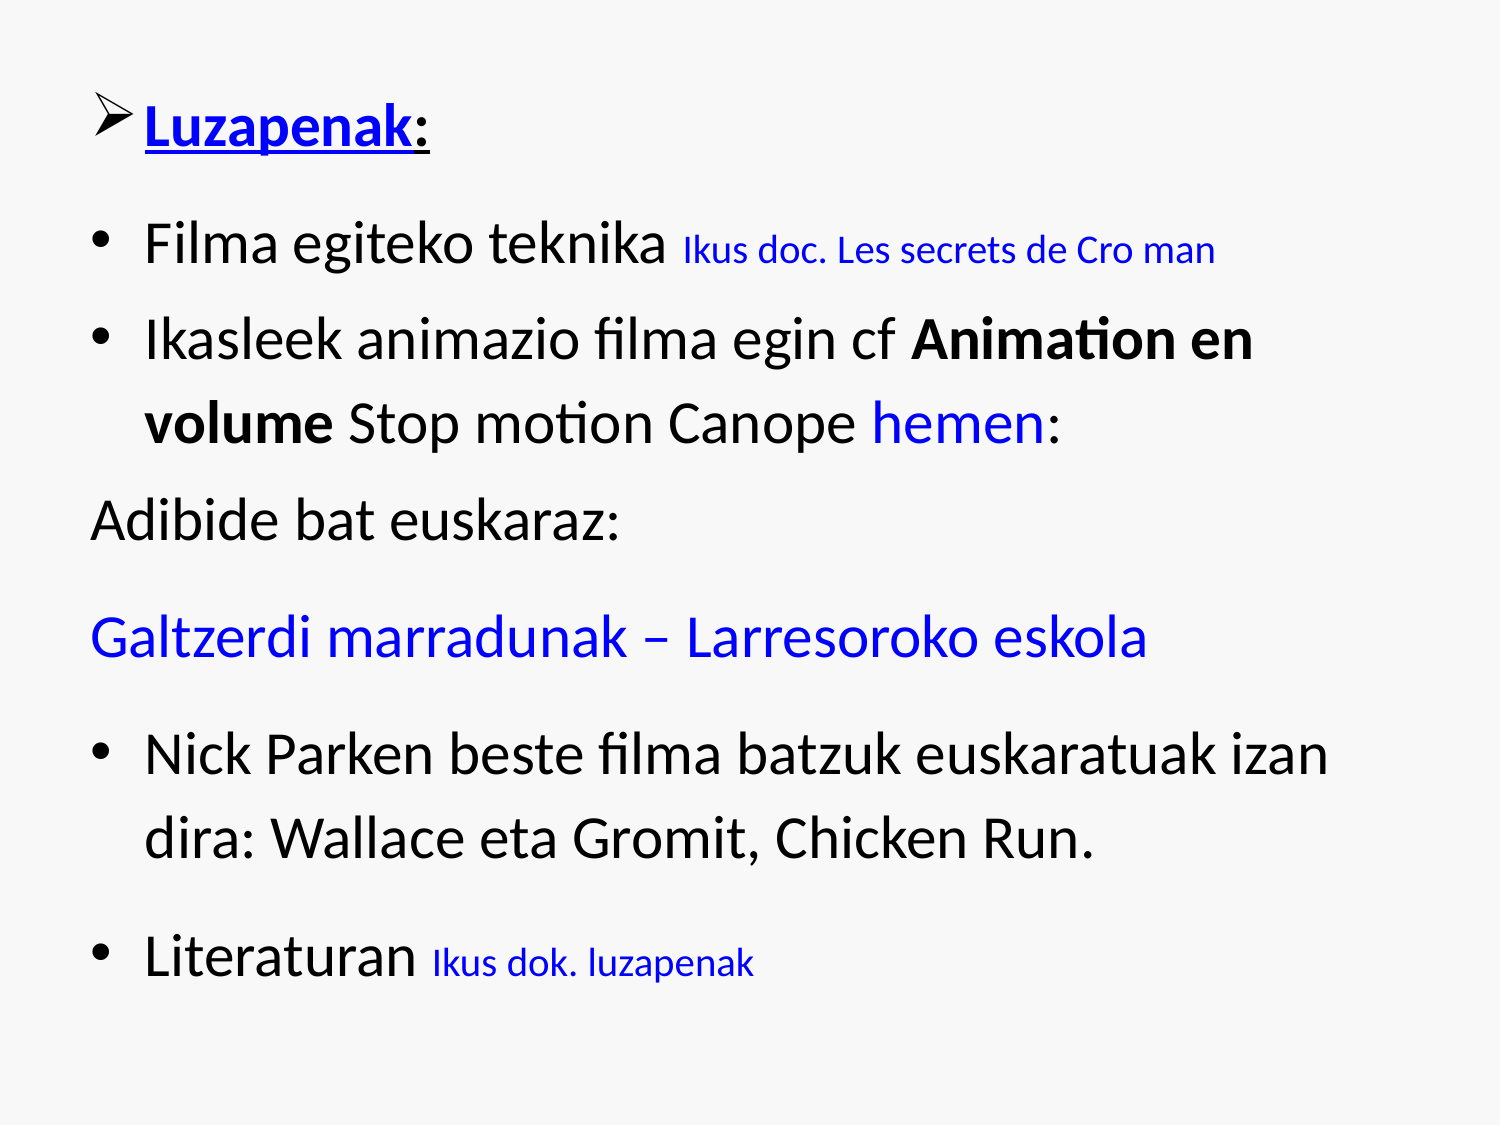

# Luzapenak:
Filma egiteko teknika Ikus doc. Les secrets de Cro man
Ikasleek animazio filma egin cf Animation en volume Stop motion Canope hemen:
Adibide bat euskaraz:
Galtzerdi marradunak – Larresoroko eskola
Nick Parken beste filma batzuk euskaratuak izan dira: Wallace eta Gromit, Chicken Run.
Literaturan Ikus dok. luzapenak